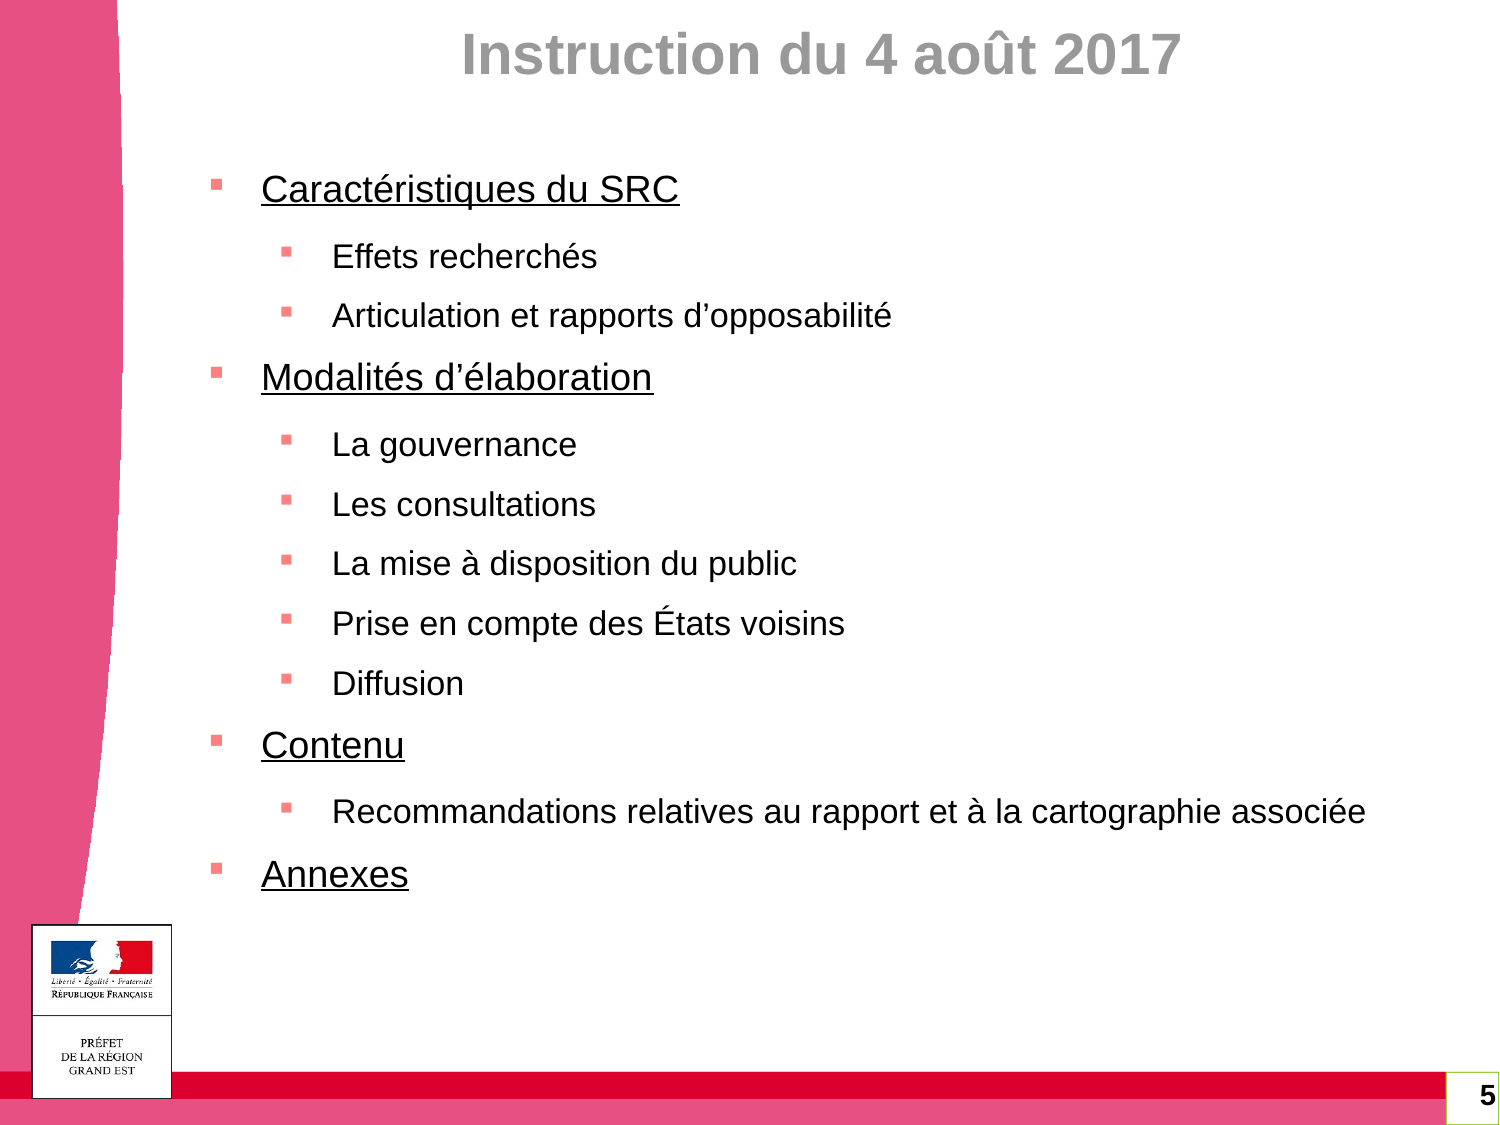

# Instruction du 4 août 2017
Caractéristiques du SRC
Effets recherchés
Articulation et rapports d’opposabilité
Modalités d’élaboration
La gouvernance
Les consultations
La mise à disposition du public
Prise en compte des États voisins
Diffusion
Contenu
Recommandations relatives au rapport et à la cartographie associée
Annexes
5